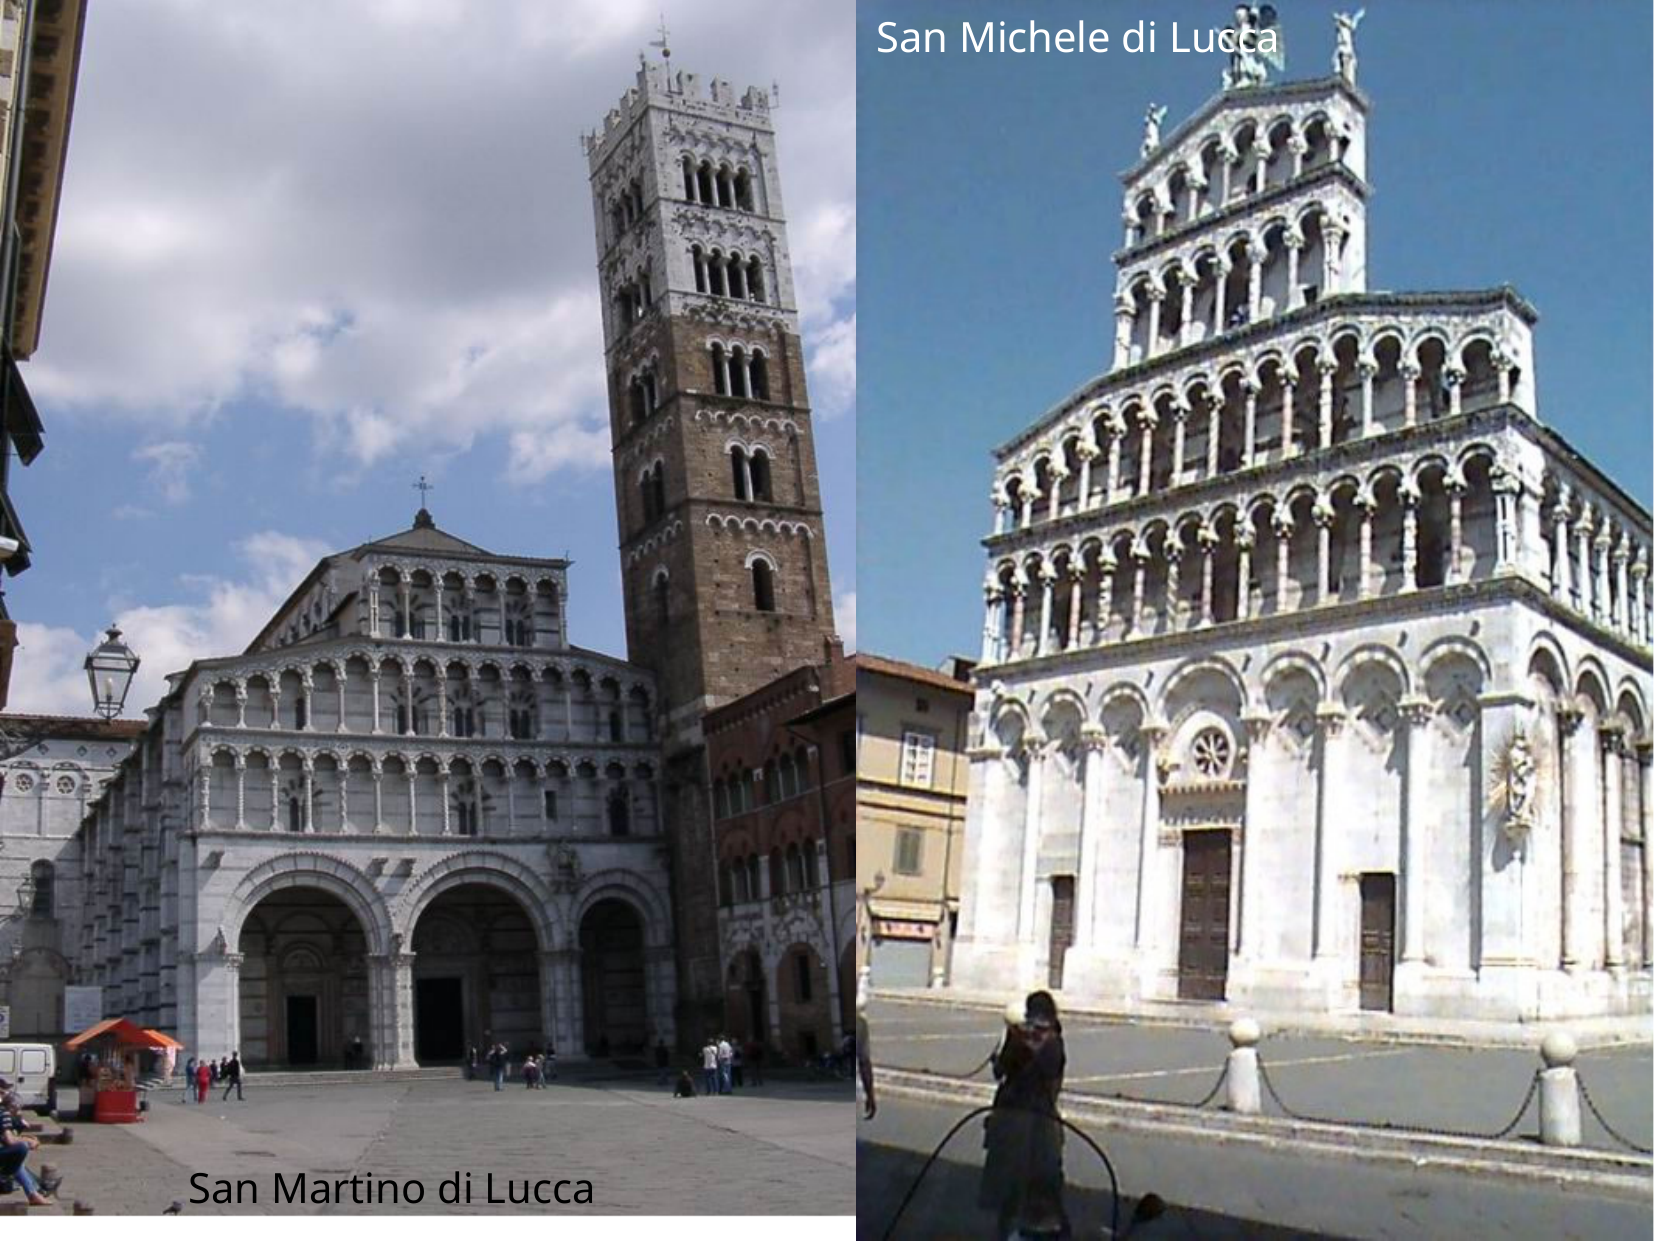

San Michele di Lucca
San Martino di Lucca